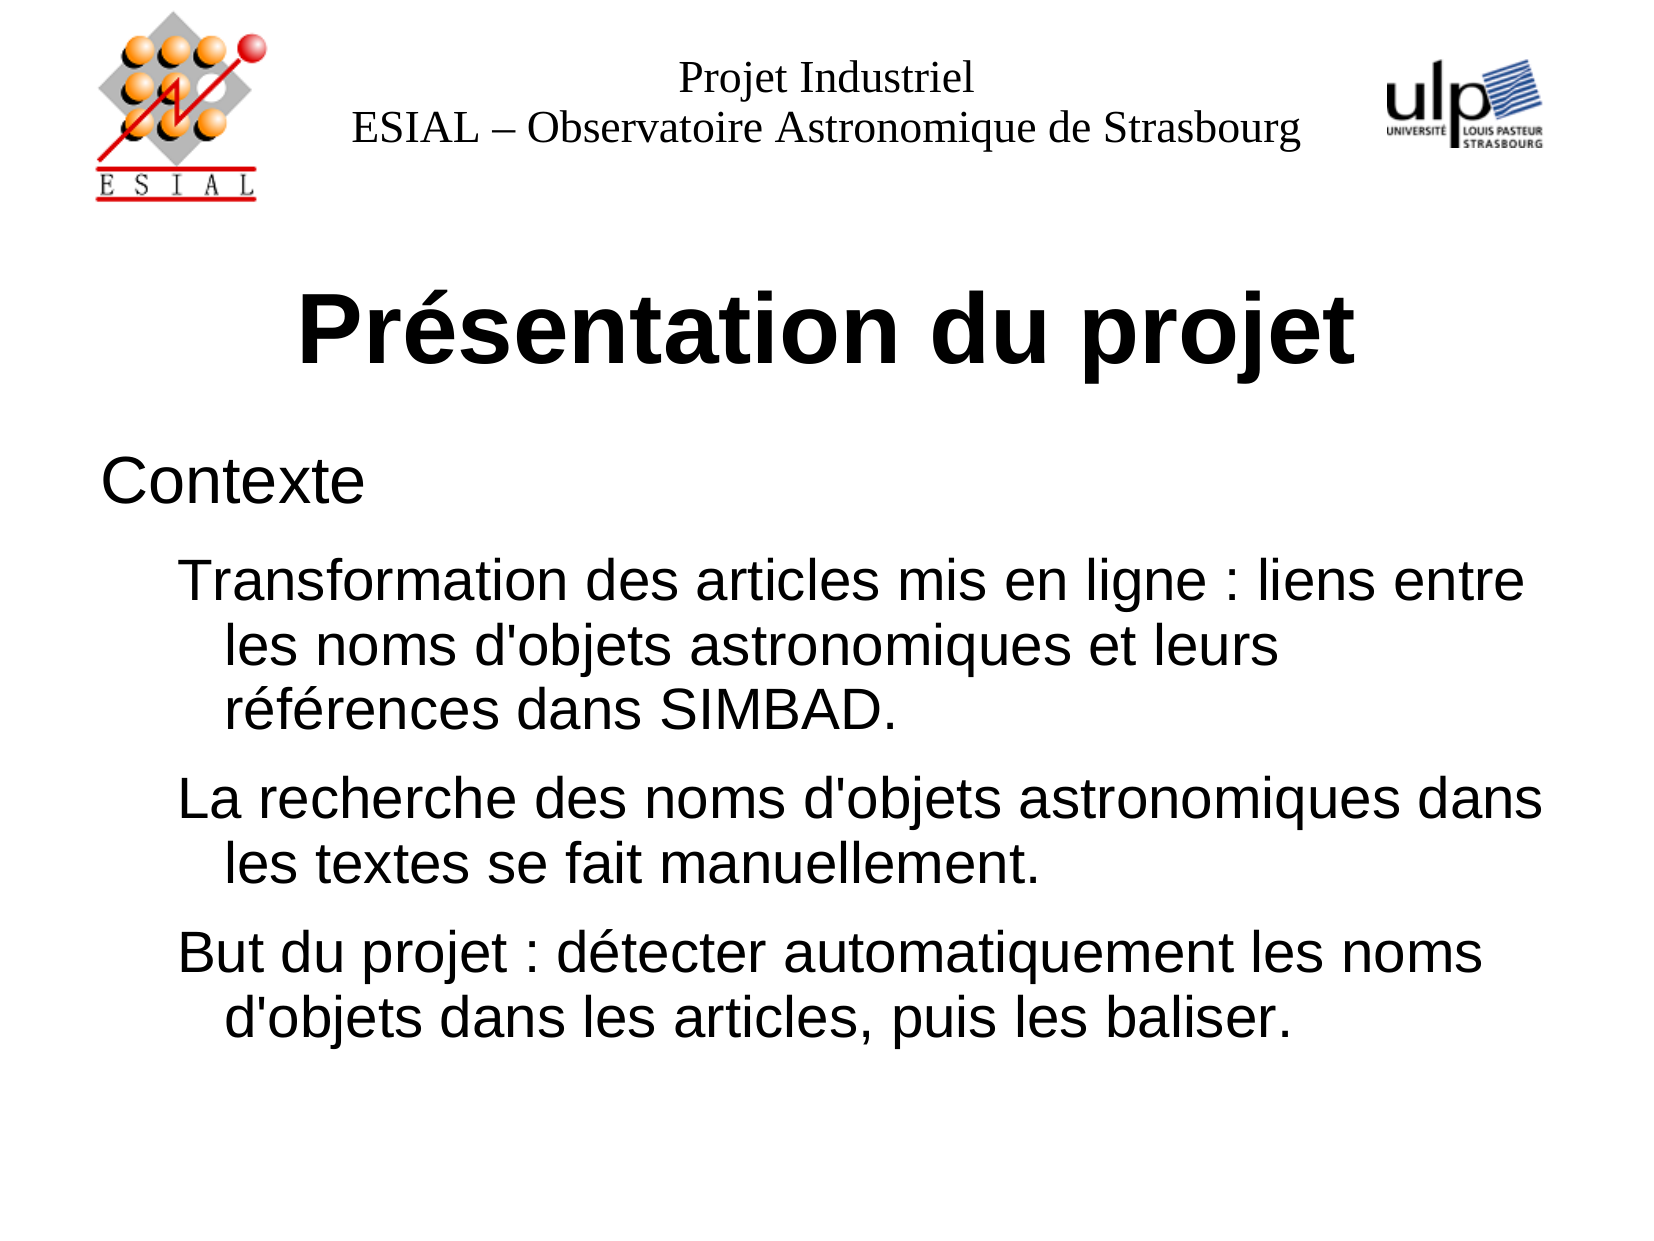

# Projet Industriel ESIAL – Observatoire Astronomique de Strasbourg
Présentation du projet
Contexte
Transformation des articles mis en ligne : liens entre les noms d'objets astronomiques et leurs références dans SIMBAD.
La recherche des noms d'objets astronomiques dans les textes se fait manuellement.
But du projet : détecter automatiquement les noms d'objets dans les articles, puis les baliser.